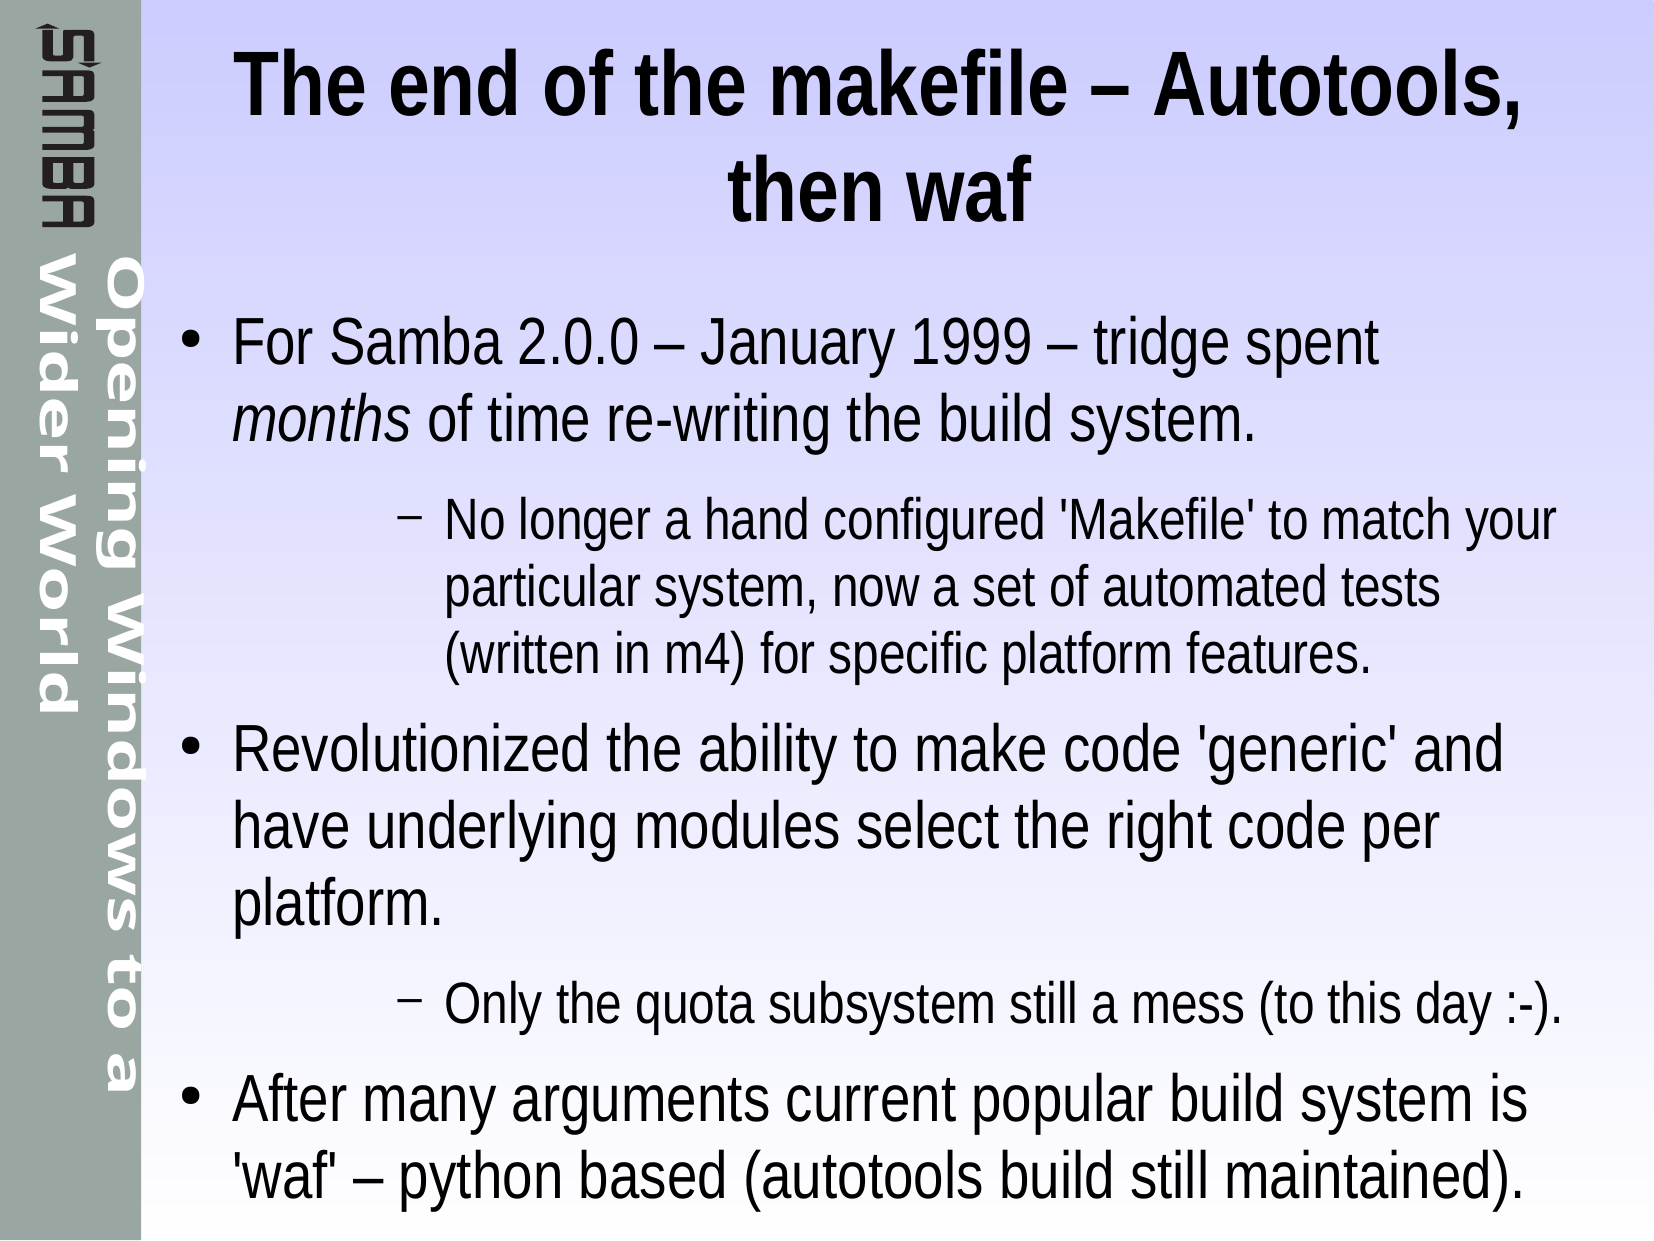

# The end of the makefile – Autotools, then waf
For Samba 2.0.0 – January 1999 – tridge spent months of time re-writing the build system.
No longer a hand configured 'Makefile' to match your particular system, now a set of automated tests (written in m4) for specific platform features.
Revolutionized the ability to make code 'generic' and have underlying modules select the right code per platform.
Only the quota subsystem still a mess (to this day :-).
After many arguments current popular build system is 'waf' – python based (autotools build still maintained).